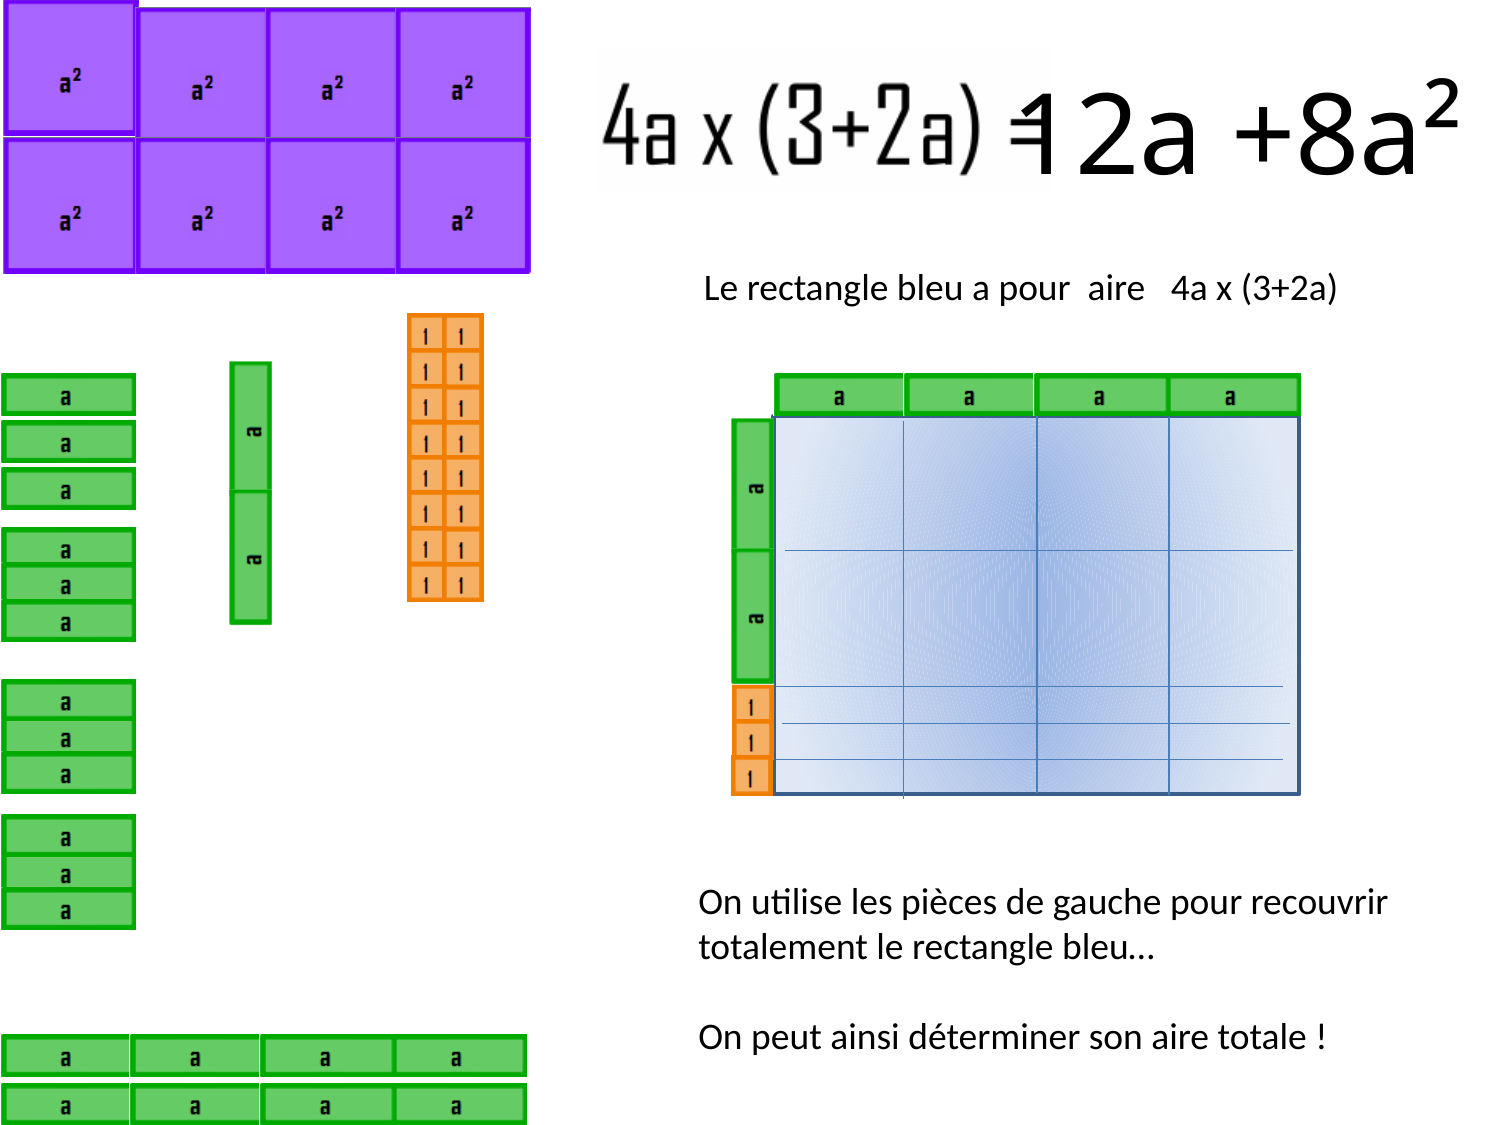

12a +8a²
Le rectangle bleu a pour aire 4a x (3+2a)
On utilise les pièces de gauche pour recouvrir
totalement le rectangle bleu…
On peut ainsi déterminer son aire totale !